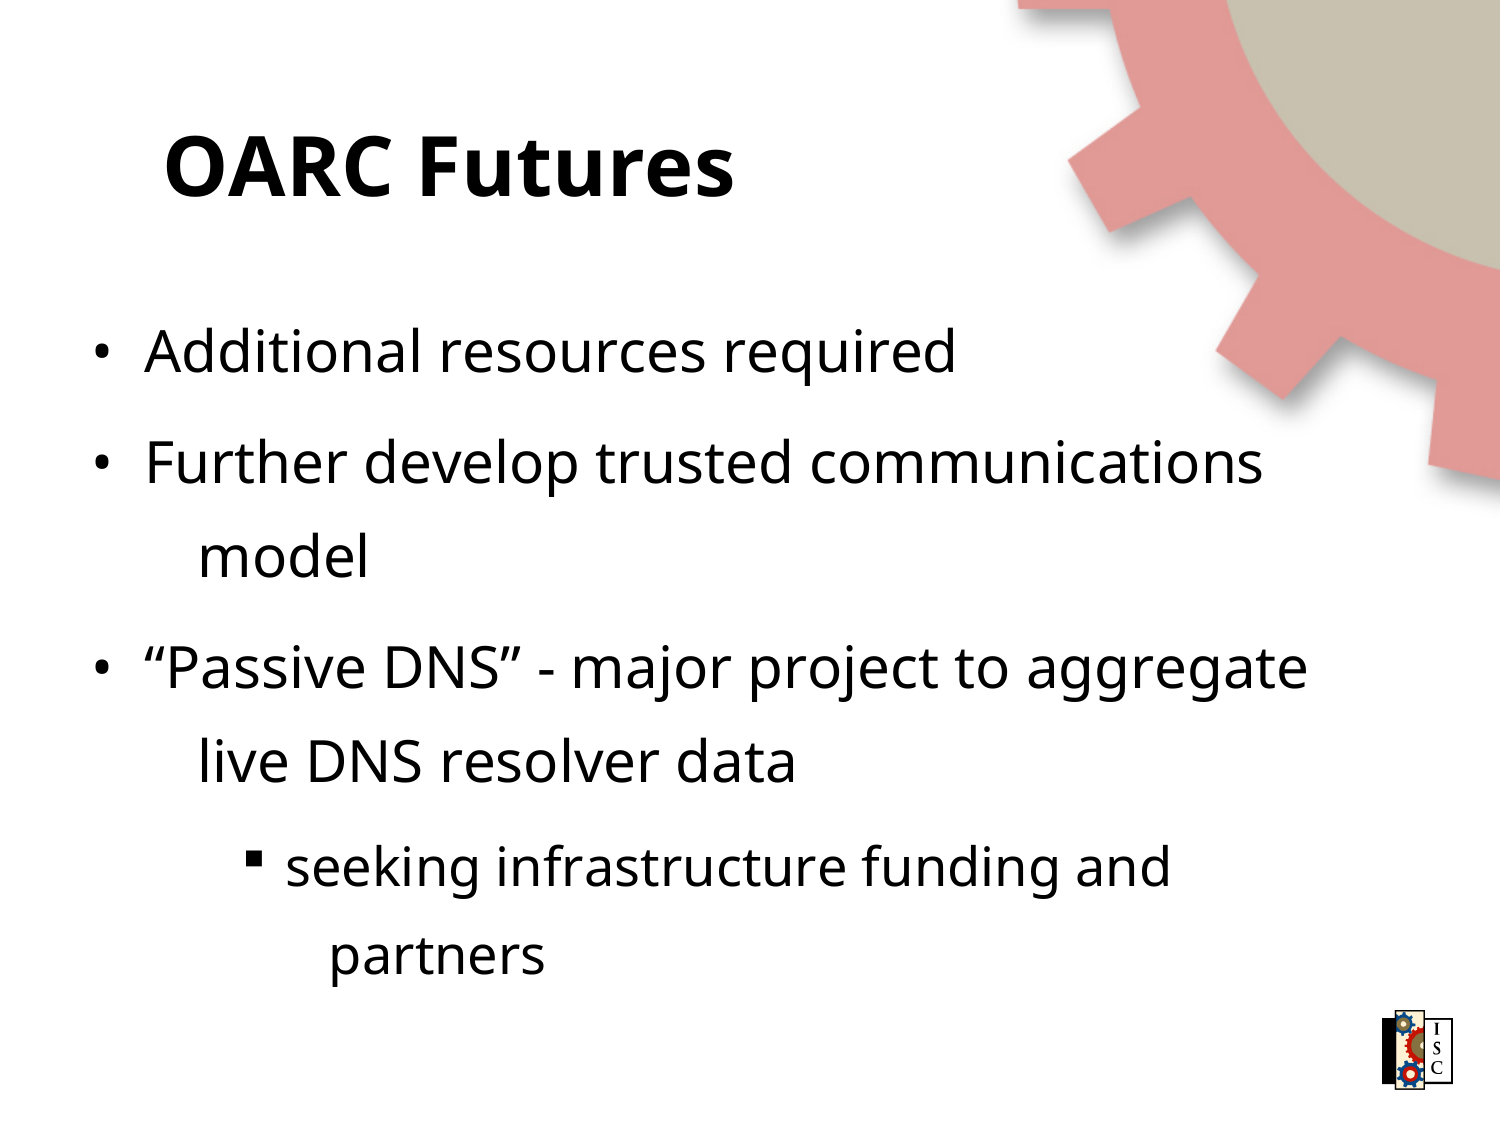

# OARC Futures
Additional resources required
Further develop trusted communications model
“Passive DNS” - major project to aggregate live DNS resolver data
seeking infrastructure funding and partners